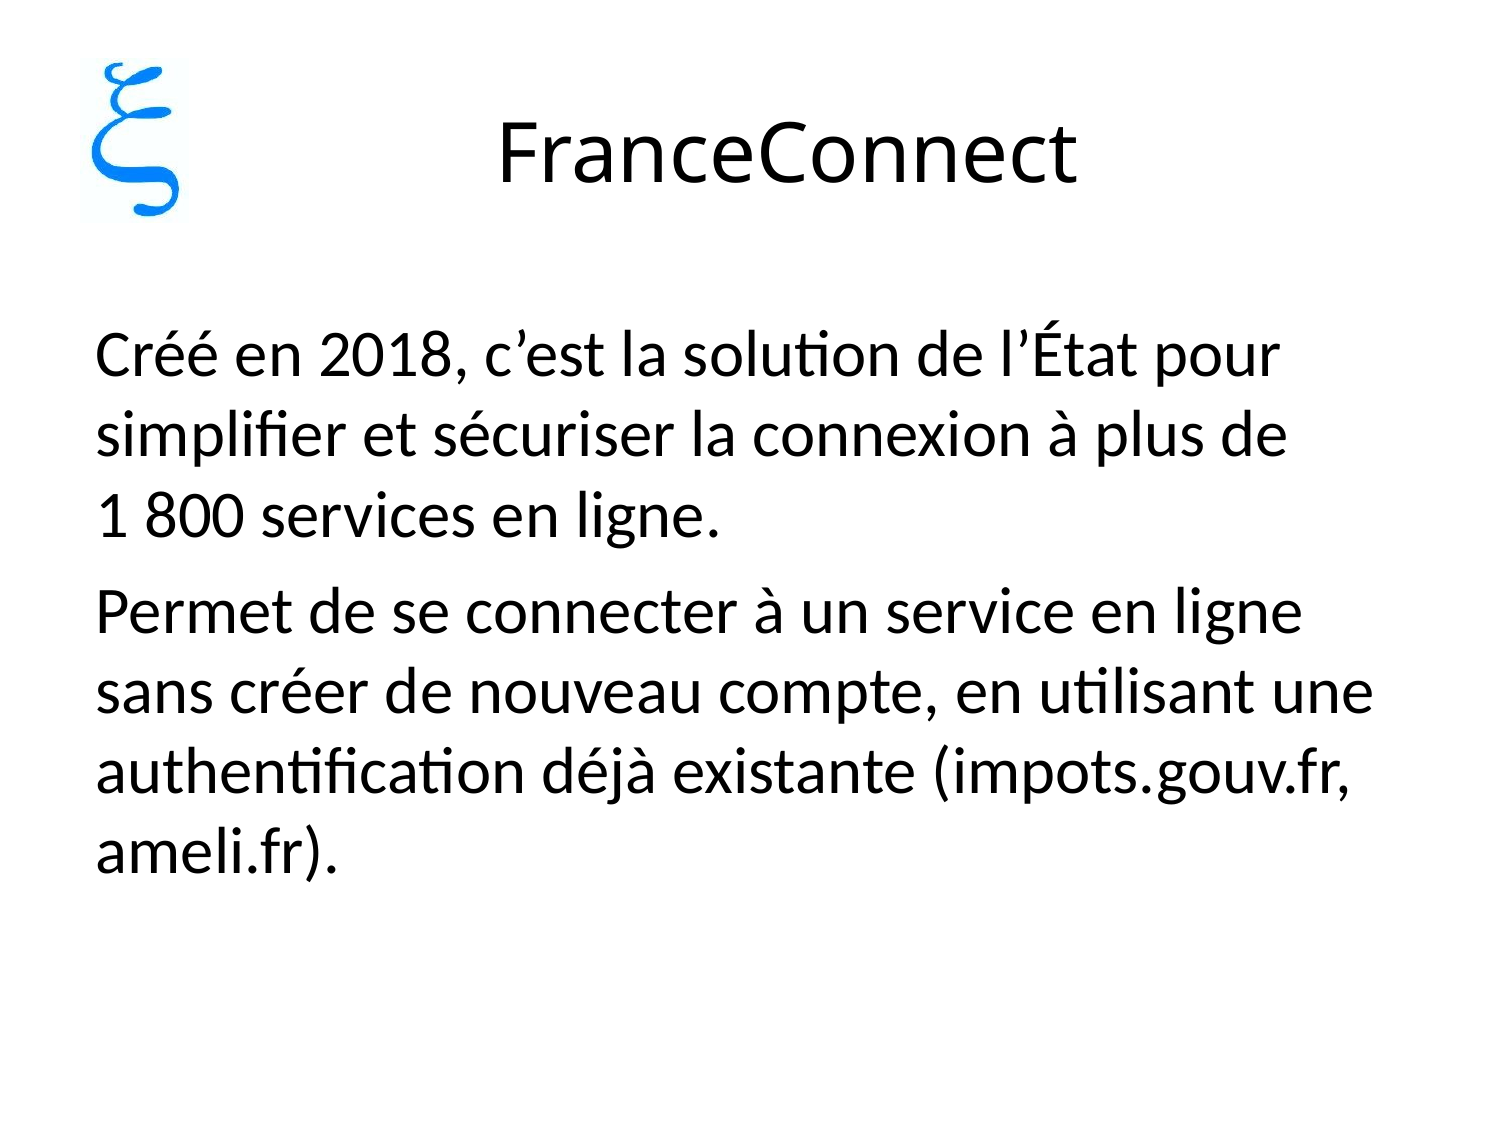

# FranceConnect
Créé en 2018, c’est la solution de l’État pour simplifier et sécuriser la connexion à plus de 1 800 services en ligne.
Permet de se connecter à un service en ligne sans créer de nouveau compte, en utilisant une authentification déjà existante (impots.gouv.fr, ameli.fr).